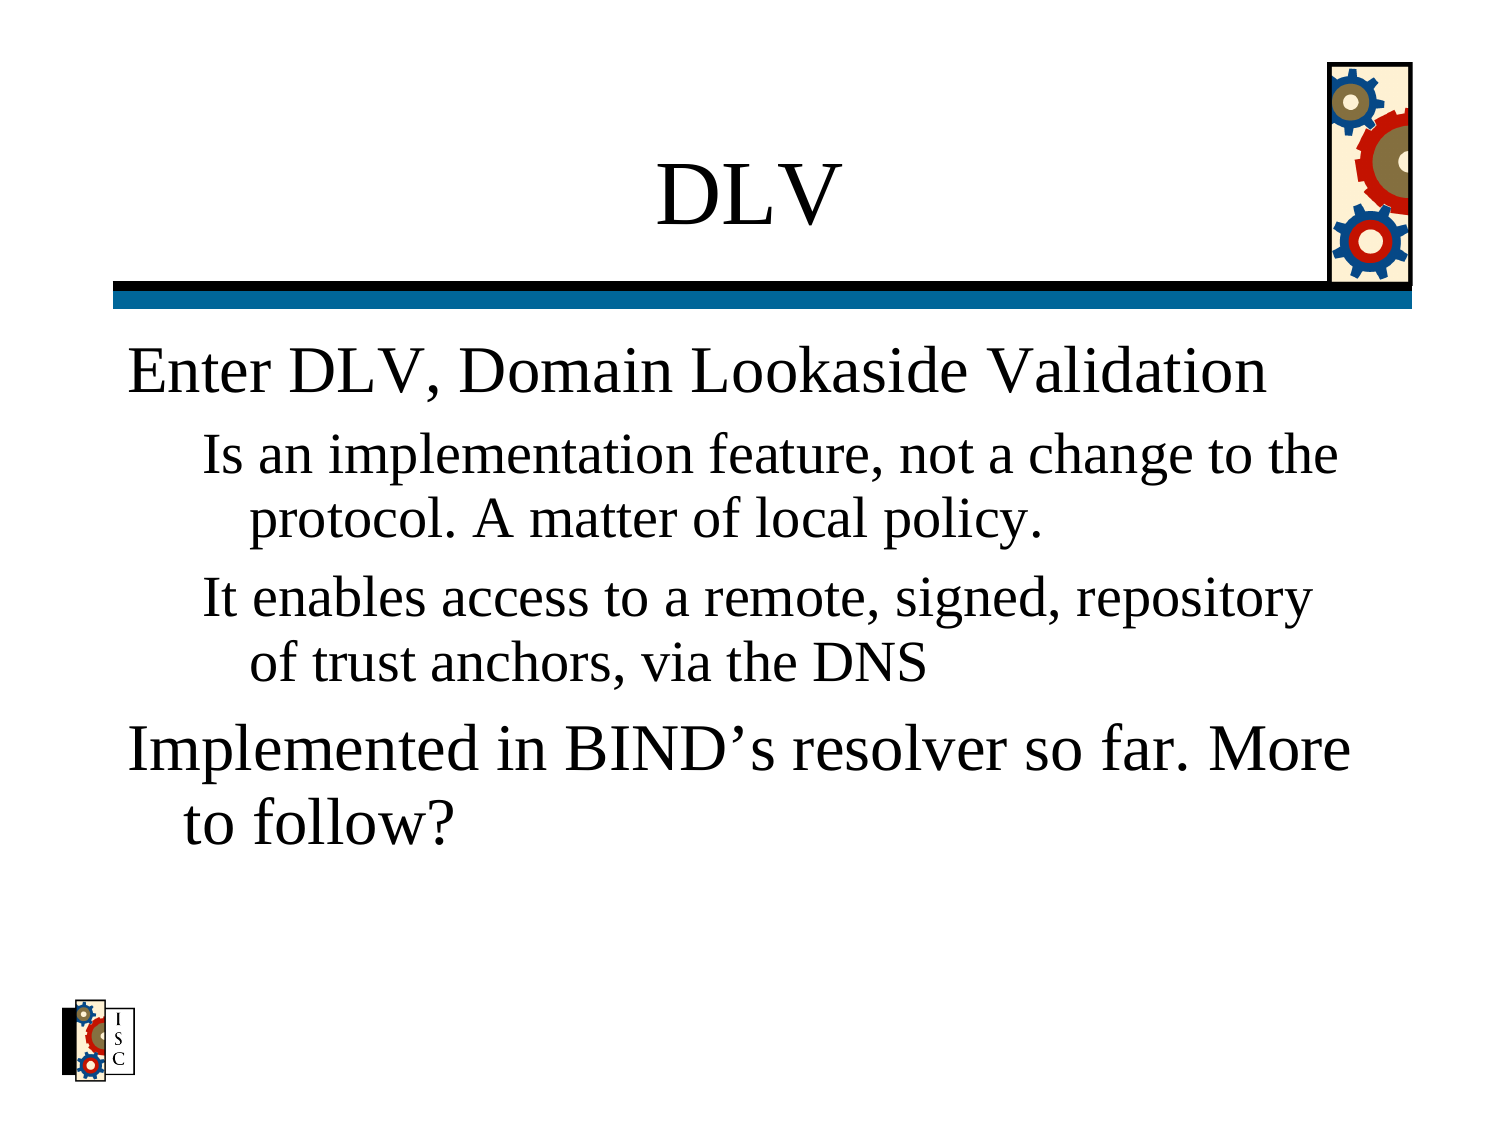

# DLV
Enter DLV, Domain Lookaside Validation
Is an implementation feature, not a change to the protocol. A matter of local policy.
It enables access to a remote, signed, repository of trust anchors, via the DNS
Implemented in BIND’s resolver so far. More to follow?